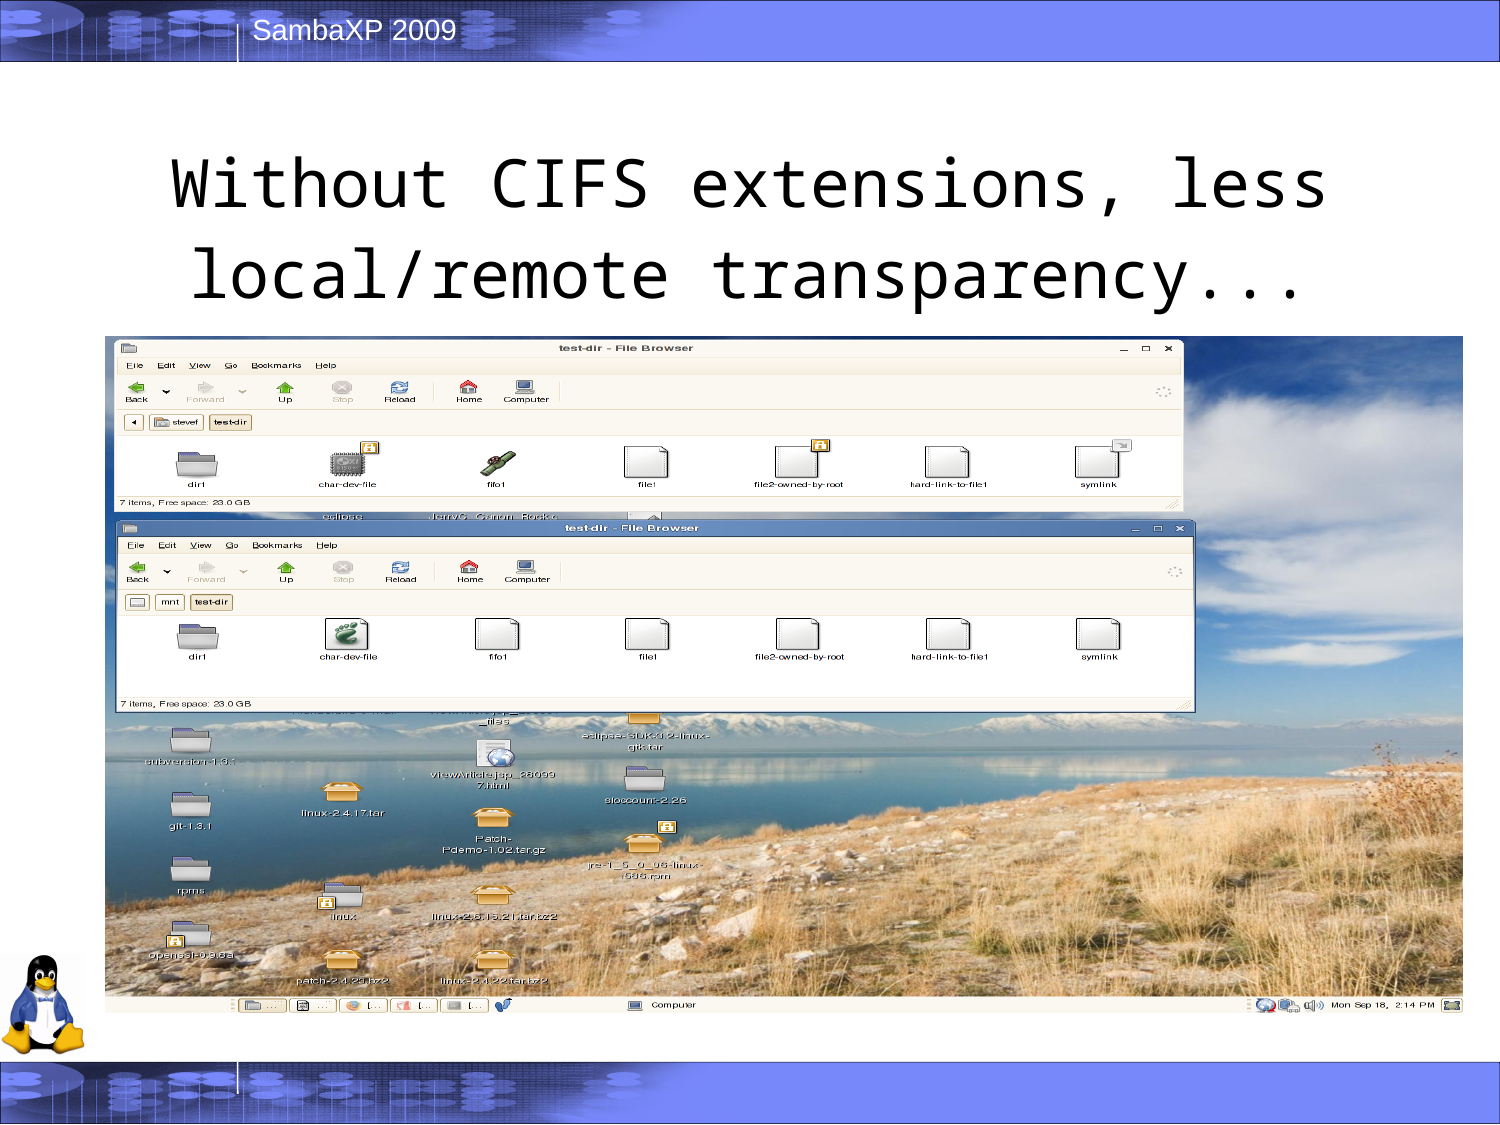

# Without CIFS extensions, less local/remote transparency...